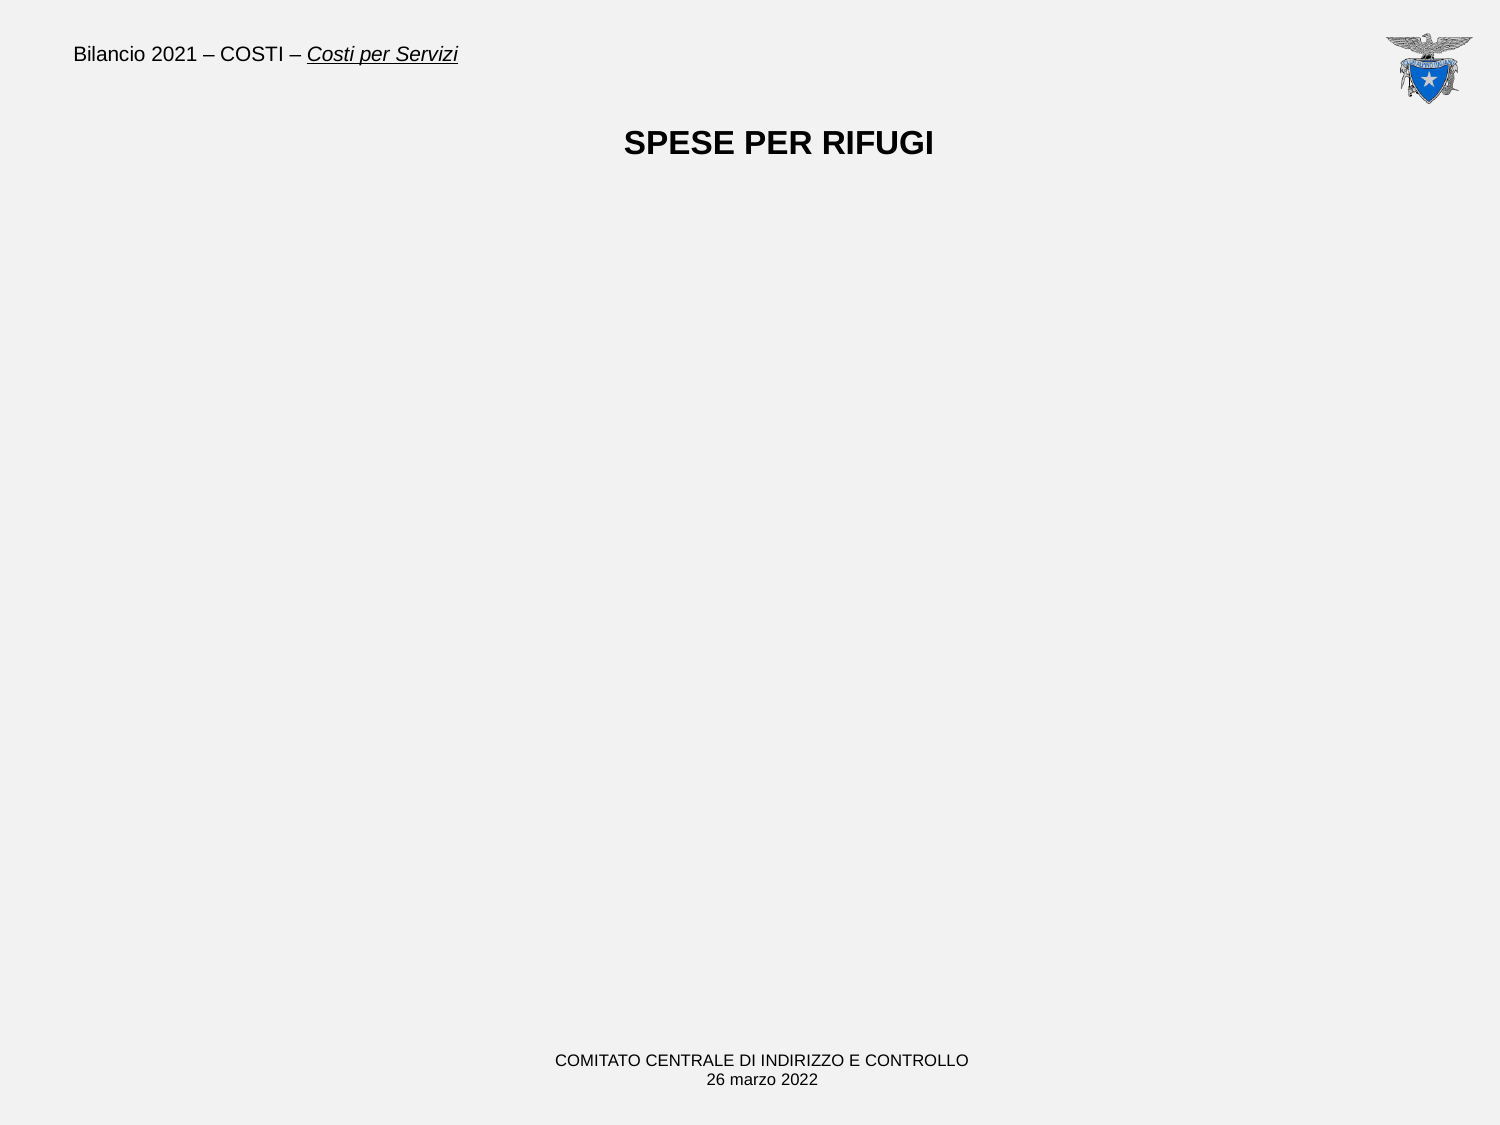

Bilancio 2021 – COSTI – Costi per Servizi
SPESE PER RIFUGI
COMITATO CENTRALE DI INDIRIZZO E CONTROLLO
26 marzo 2022